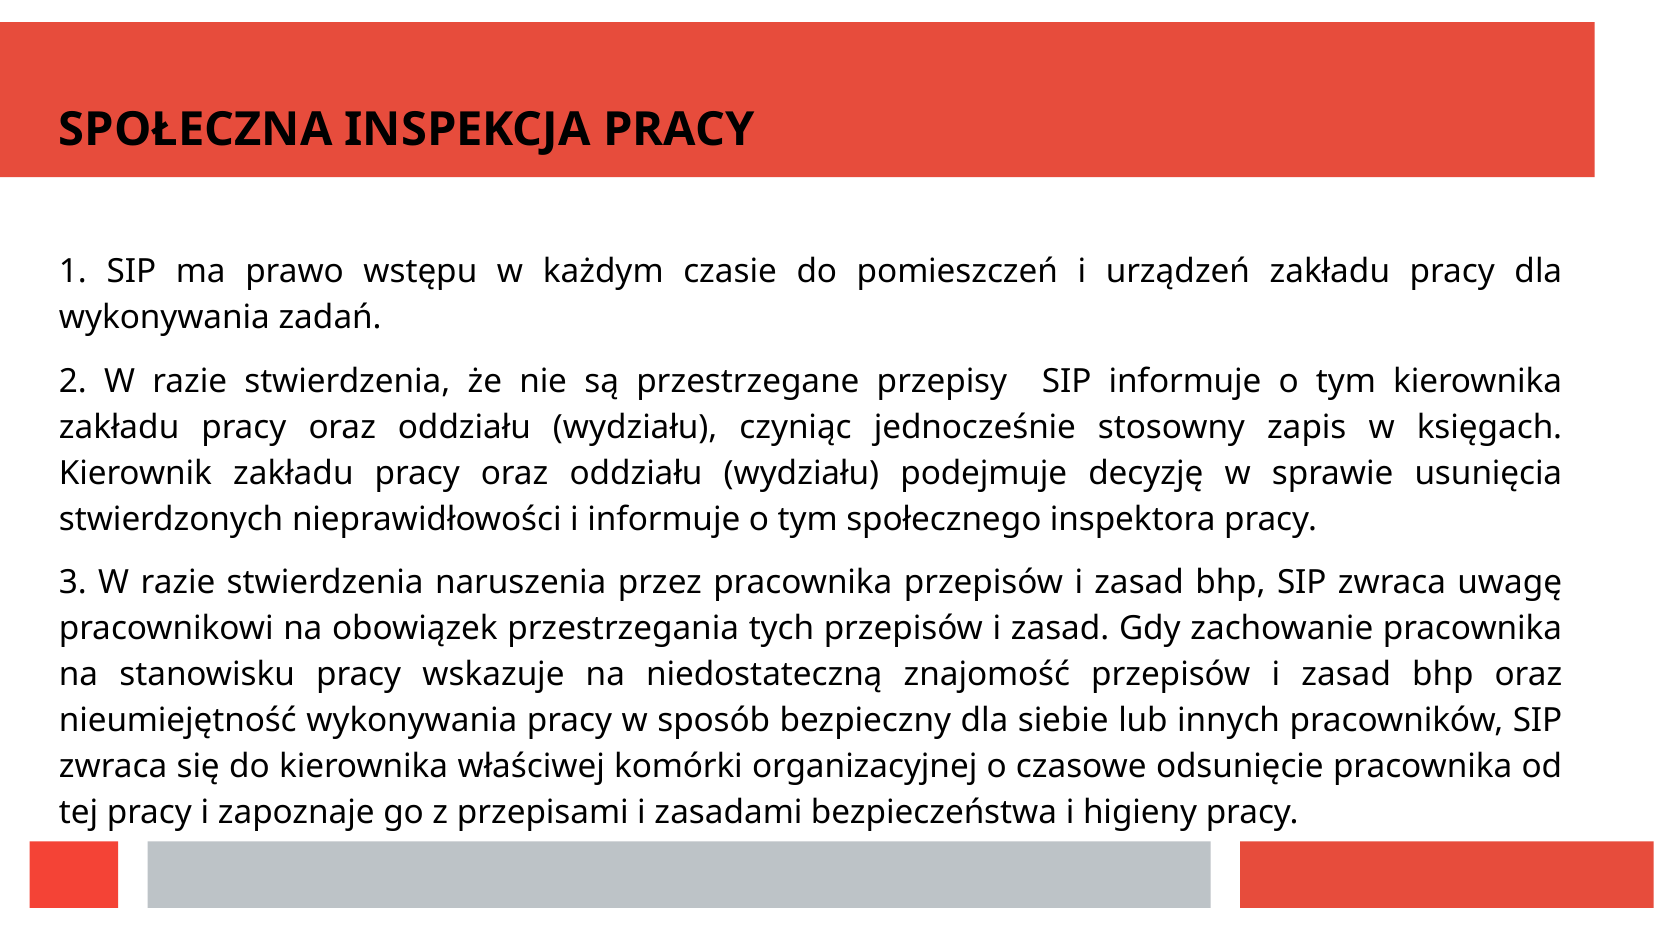

# SPOŁECZNA INSPEKCJA PRACY
1. SIP ma prawo wstępu w każdym czasie do pomieszczeń i urządzeń zakładu pracy dla wykonywania zadań.
2. W razie stwierdzenia, że nie są przestrzegane przepisy SIP informuje o tym kierownika zakładu pracy oraz oddziału (wydziału), czyniąc jednocześnie stosowny zapis w księgach. Kierownik zakładu pracy oraz oddziału (wydziału) podejmuje decyzję w sprawie usunięcia stwierdzonych nieprawidłowości i informuje o tym społecznego inspektora pracy.
3. W razie stwierdzenia naruszenia przez pracownika przepisów i zasad bhp, SIP zwraca uwagę pracownikowi na obowiązek przestrzegania tych przepisów i zasad. Gdy zachowanie pracownika na stanowisku pracy wskazuje na niedostateczną znajomość przepisów i zasad bhp oraz nieumiejętność wykonywania pracy w sposób bezpieczny dla siebie lub innych pracowników, SIP zwraca się do kierownika właściwej komórki organizacyjnej o czasowe odsunięcie pracownika od tej pracy i zapoznaje go z przepisami i zasadami bezpieczeństwa i higieny pracy.